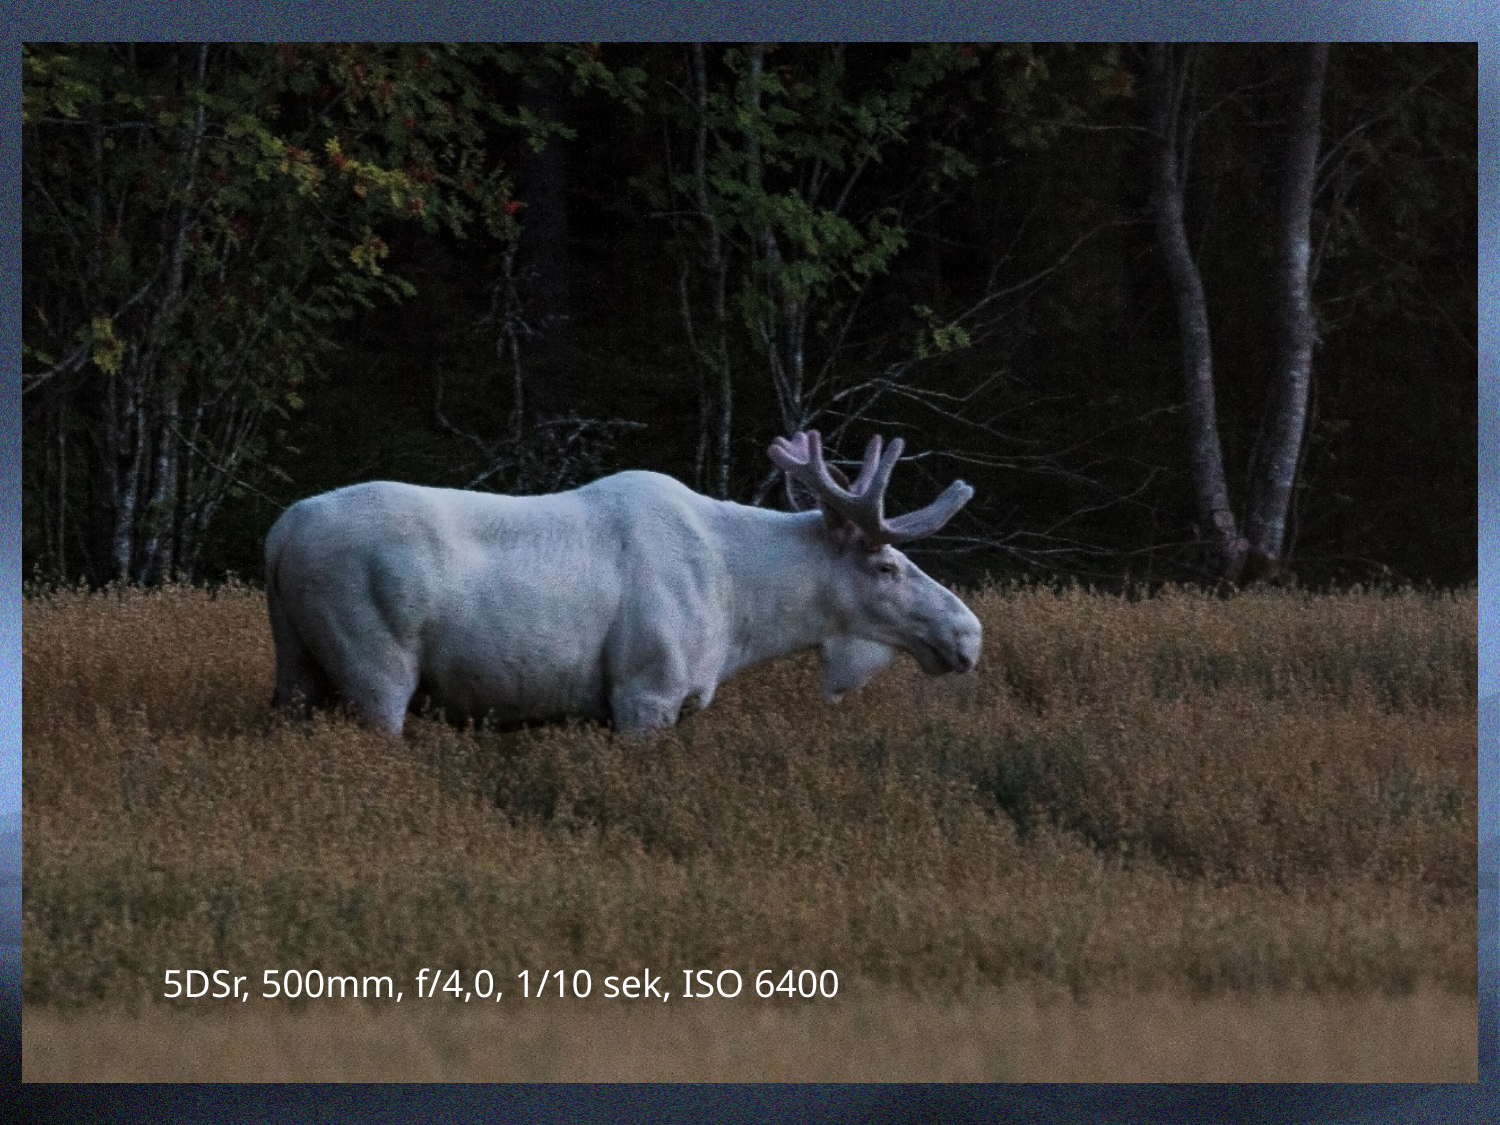

5DSr, 500mm, f/4,0, 1/10 sek, ISO 6400